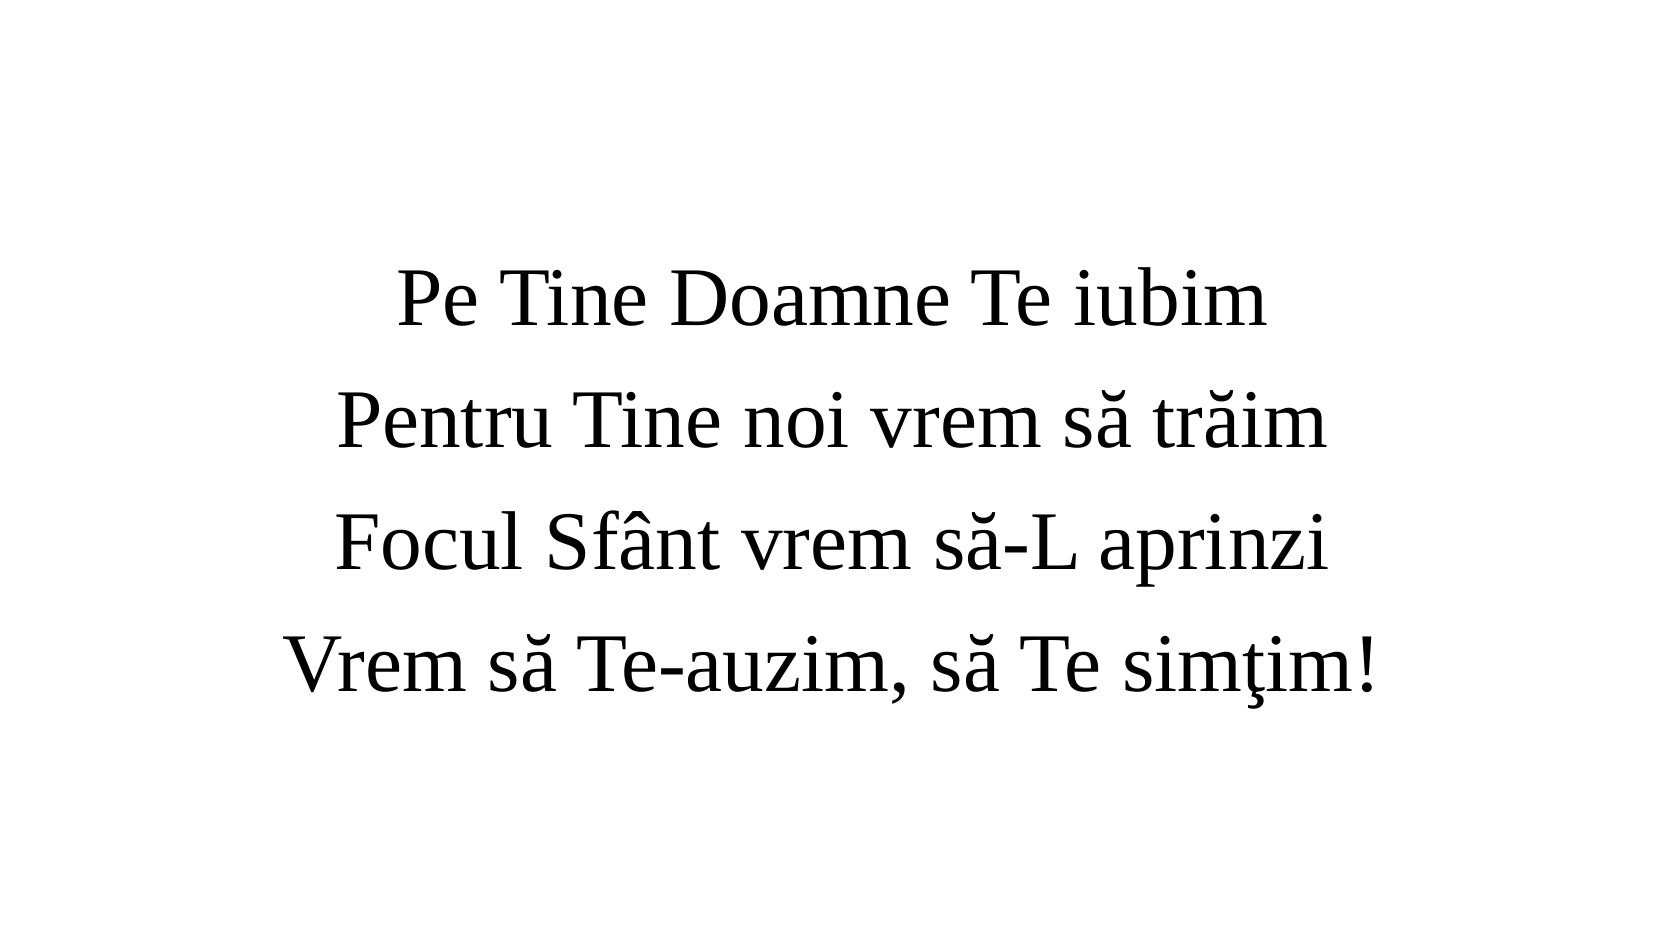

# Pe Tine Doamne Te iubim
Pentru Tine noi vrem să trăim
Focul Sfânt vrem să-L aprinzi
Vrem să Te-auzim, să Te simţim!